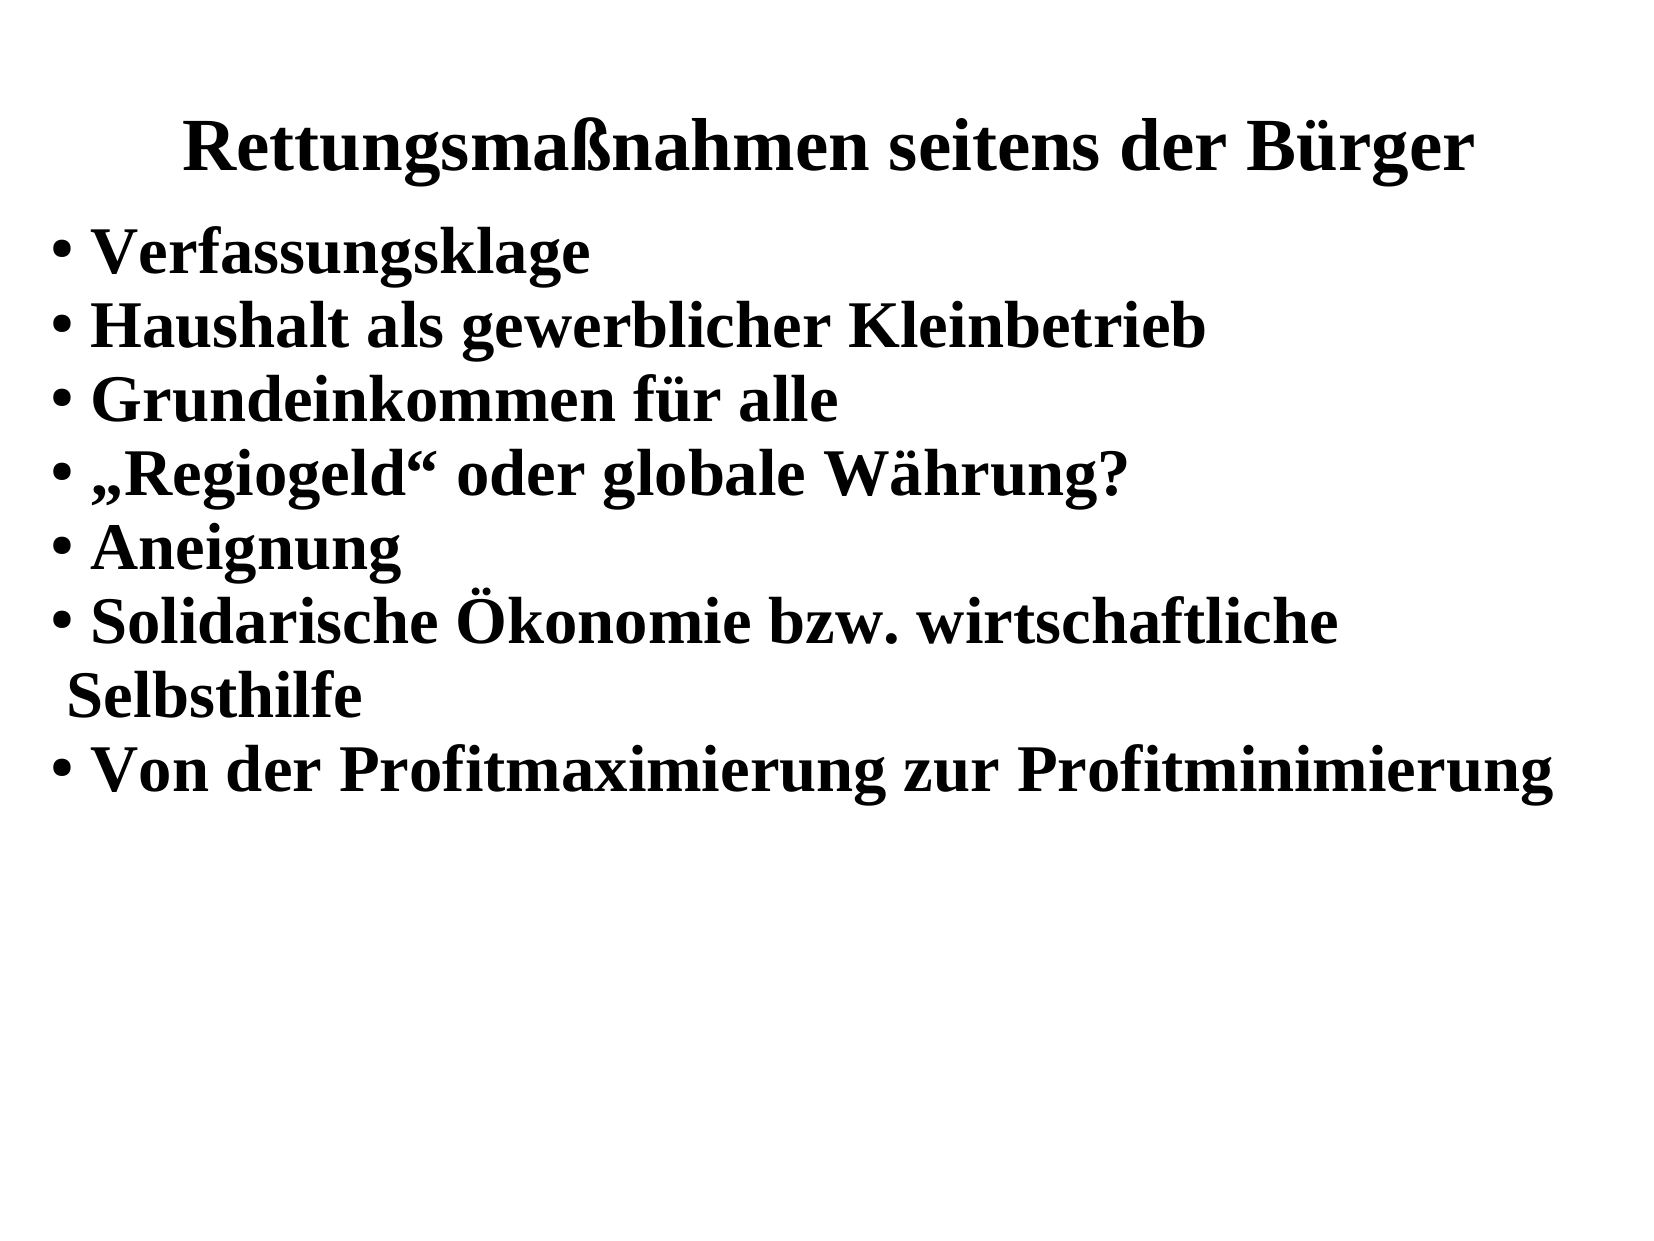

Rettungsmaßnahmen seitens der Bürger
 Verfassungsklage
 Haushalt als gewerblicher Kleinbetrieb
 Grundeinkommen für alle
 „Regiogeld“ oder globale Währung?
 Aneignung
 Solidarische Ökonomie bzw. wirtschaftliche Selbsthilfe
 Von der Profitmaximierung zur Profitminimierung